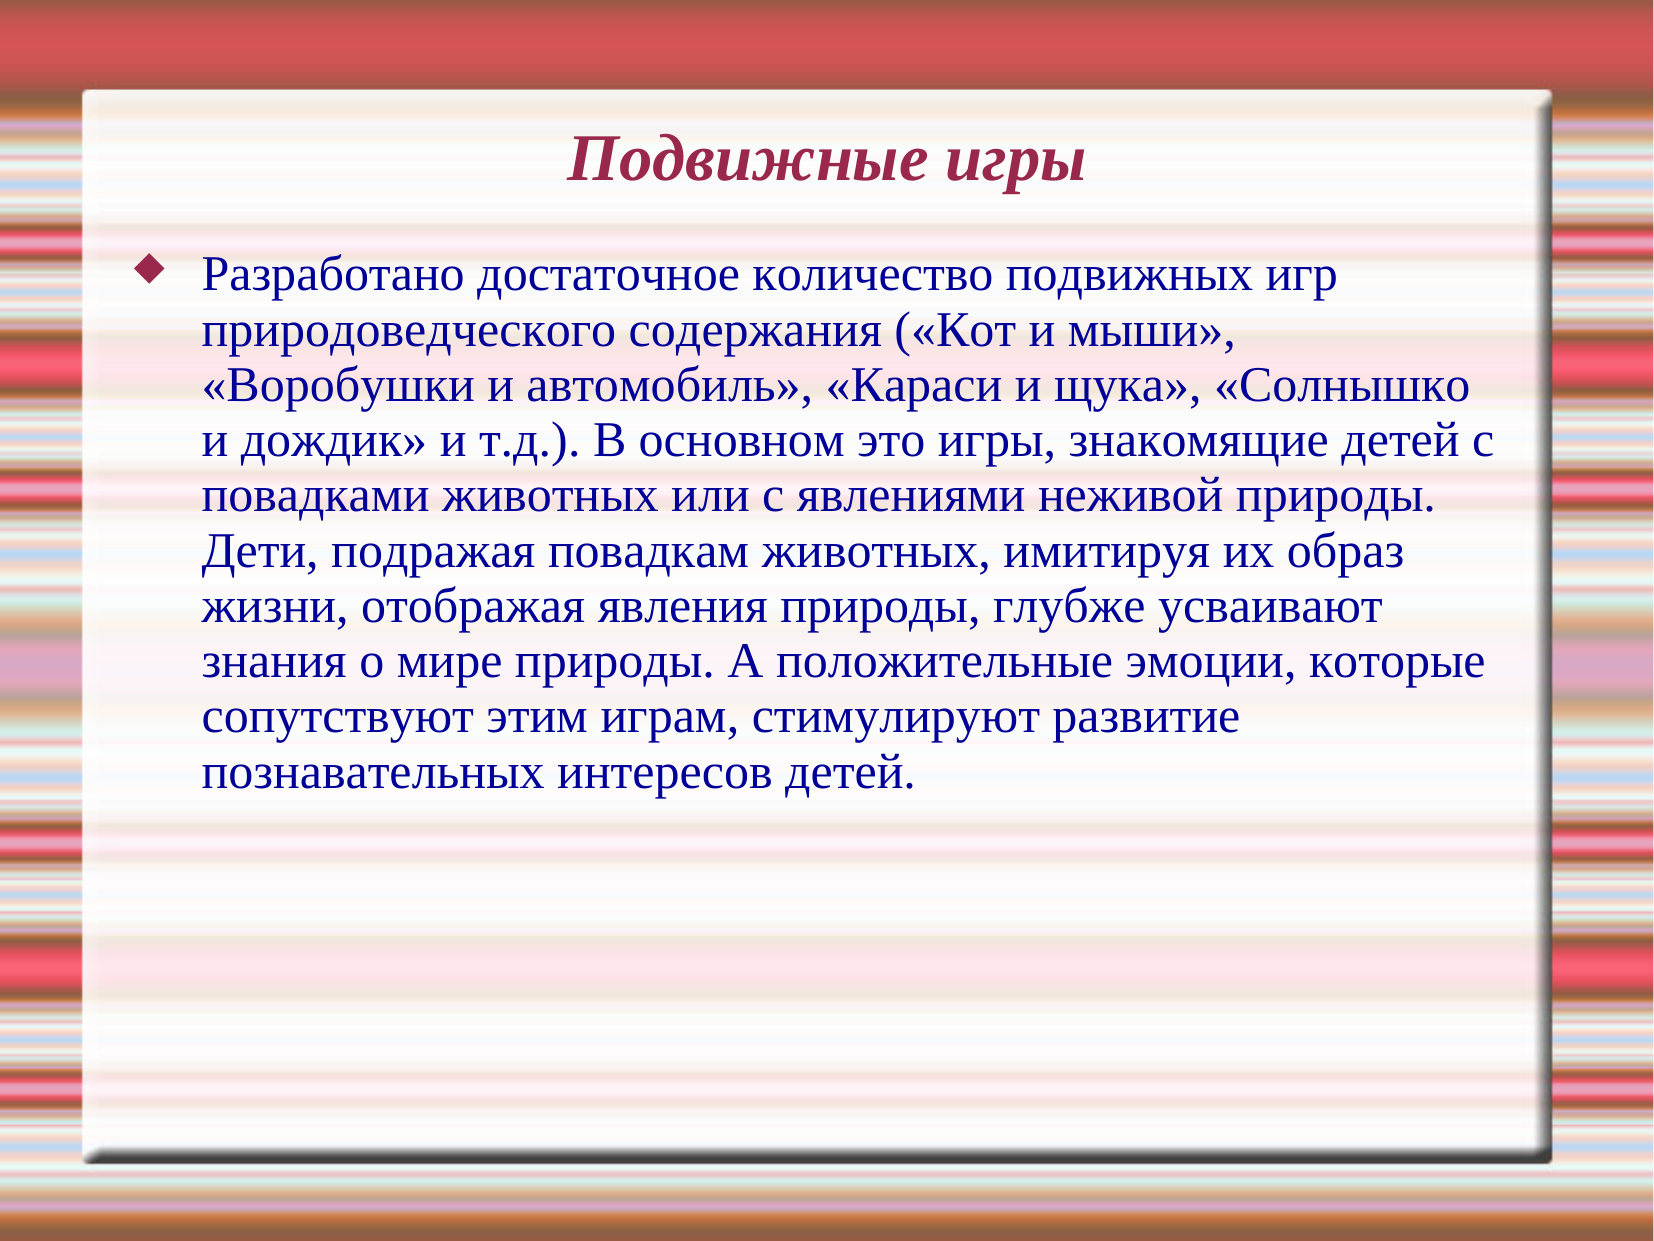

# Подвижные игры
Разработано достаточное количество подвижных игр природоведческого содержания («Кот и мыши», «Воробушки и автомобиль», «Караси и щука», «Солнышко и дождик» и т.д.). В основном это игры, знакомящие детей с повадками животных или с явлениями неживой природы. Дети, подражая повадкам животных, имитируя их образ жизни, отображая явления природы, глубже усваивают знания о мире природы. А положительные эмоции, которые сопутствуют этим играм, стимулируют развитие познавательных интересов детей.